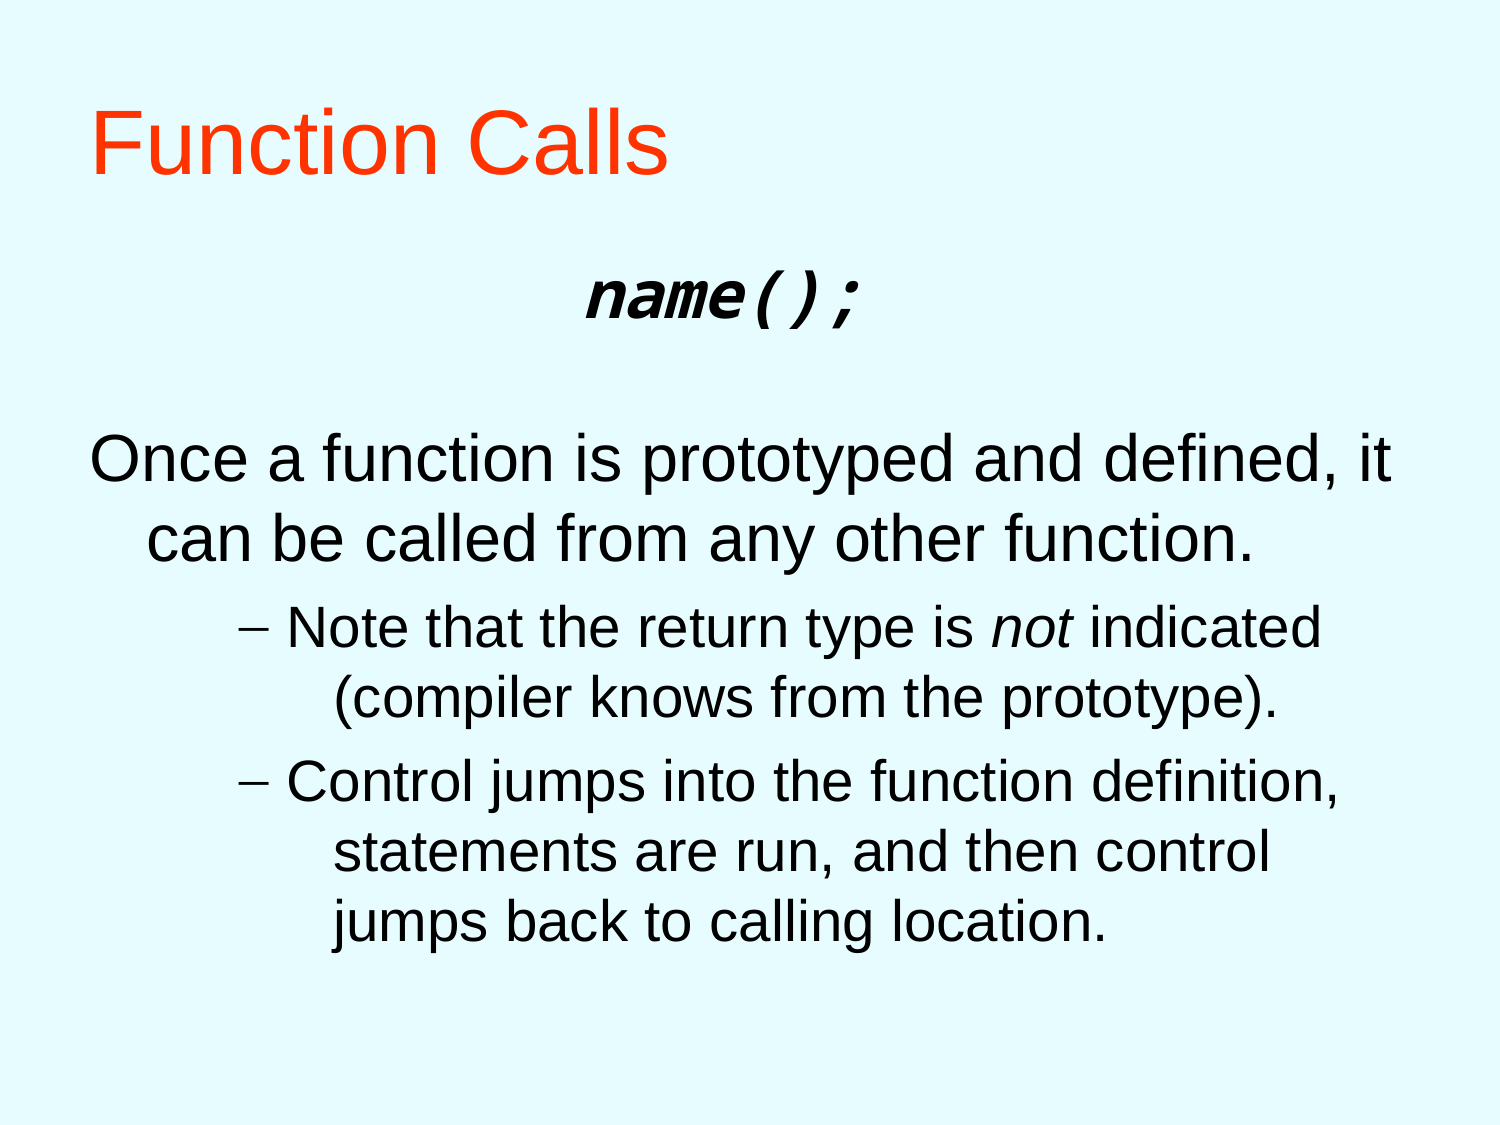

# Function Calls
name();
Once a function is prototyped and defined, it can be called from any other function.
Note that the return type is not indicated (compiler knows from the prototype).
Control jumps into the function definition, statements are run, and then control jumps back to calling location.